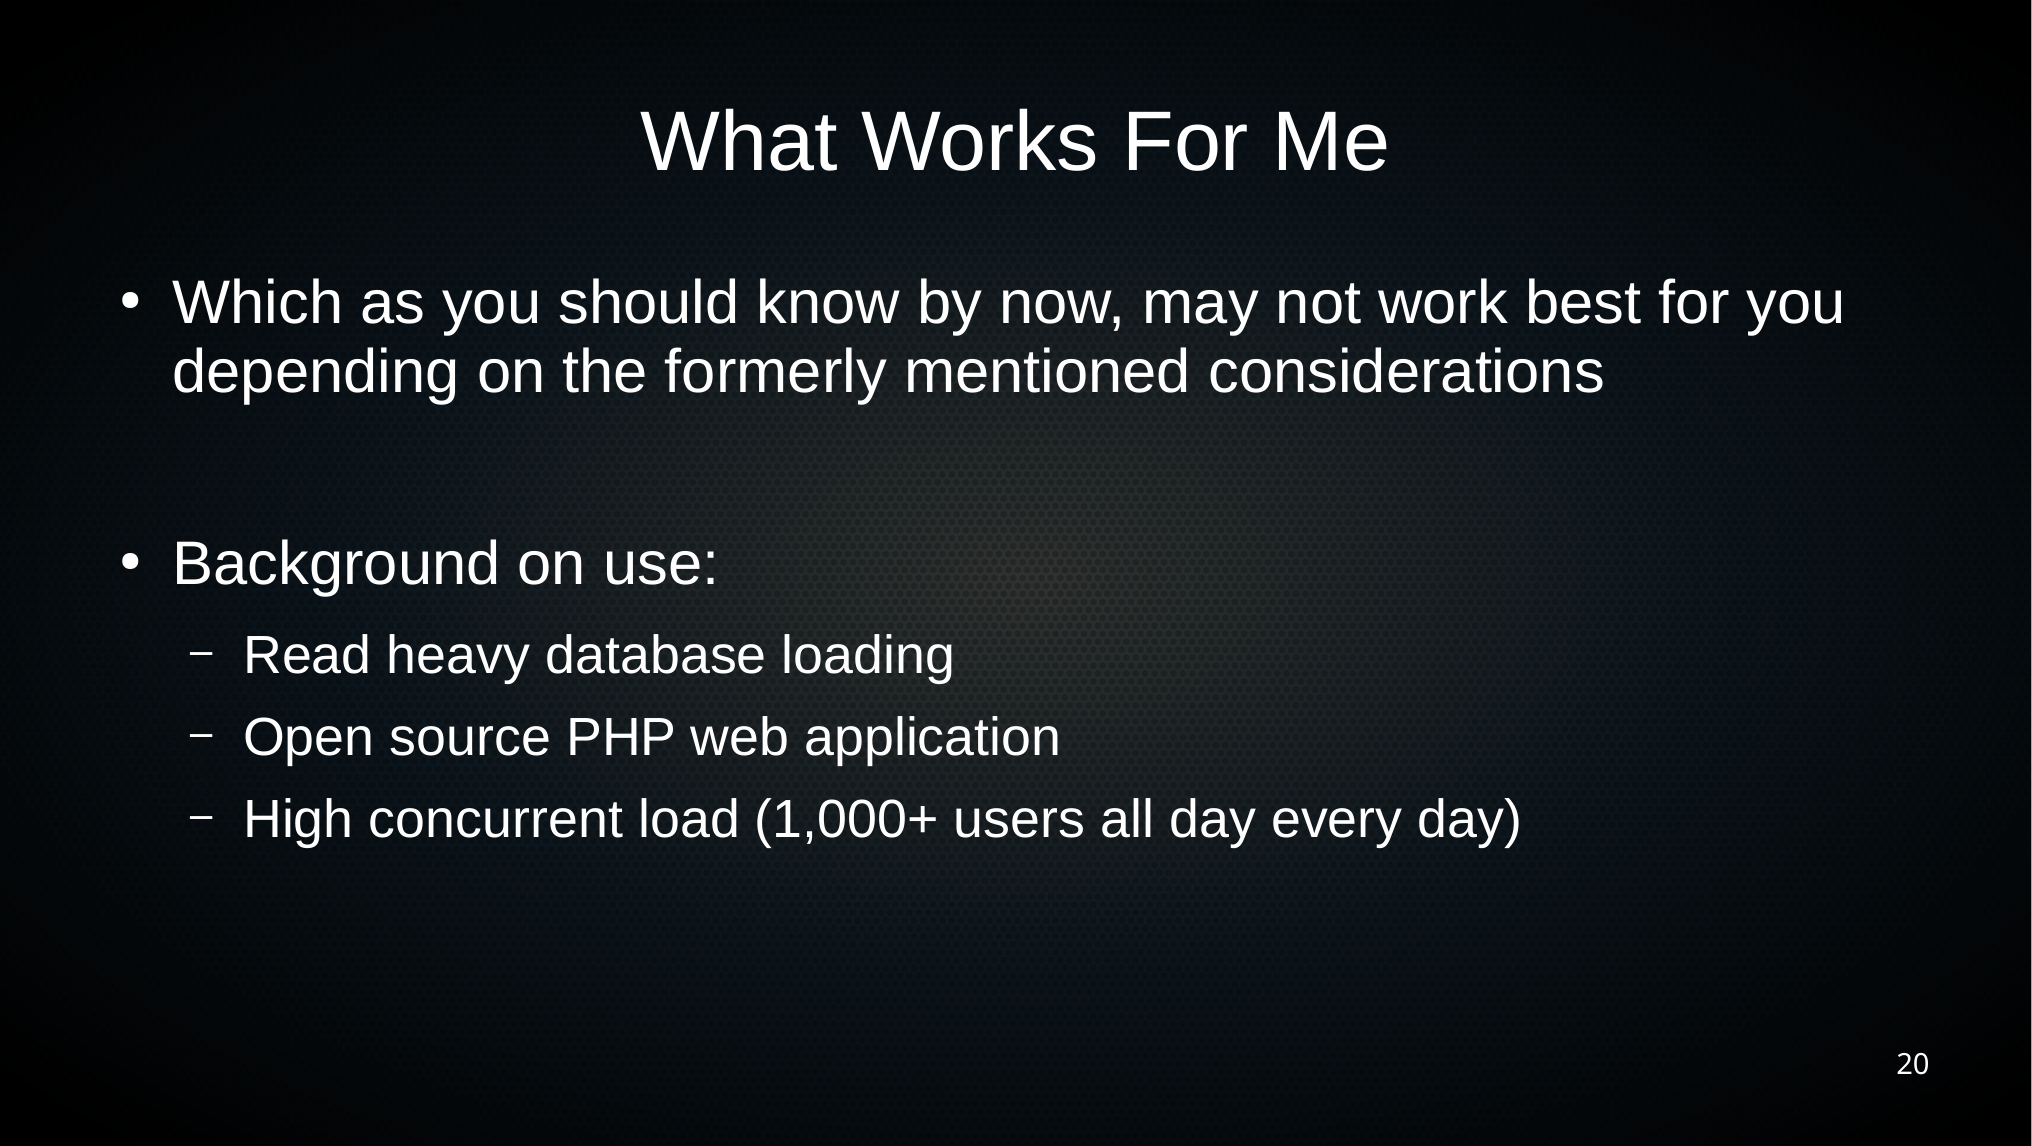

# What Works For Me
Which as you should know by now, may not work best for you depending on the formerly mentioned considerations
Background on use:
Read heavy database loading
Open source PHP web application
High concurrent load (1,000+ users all day every day)
20